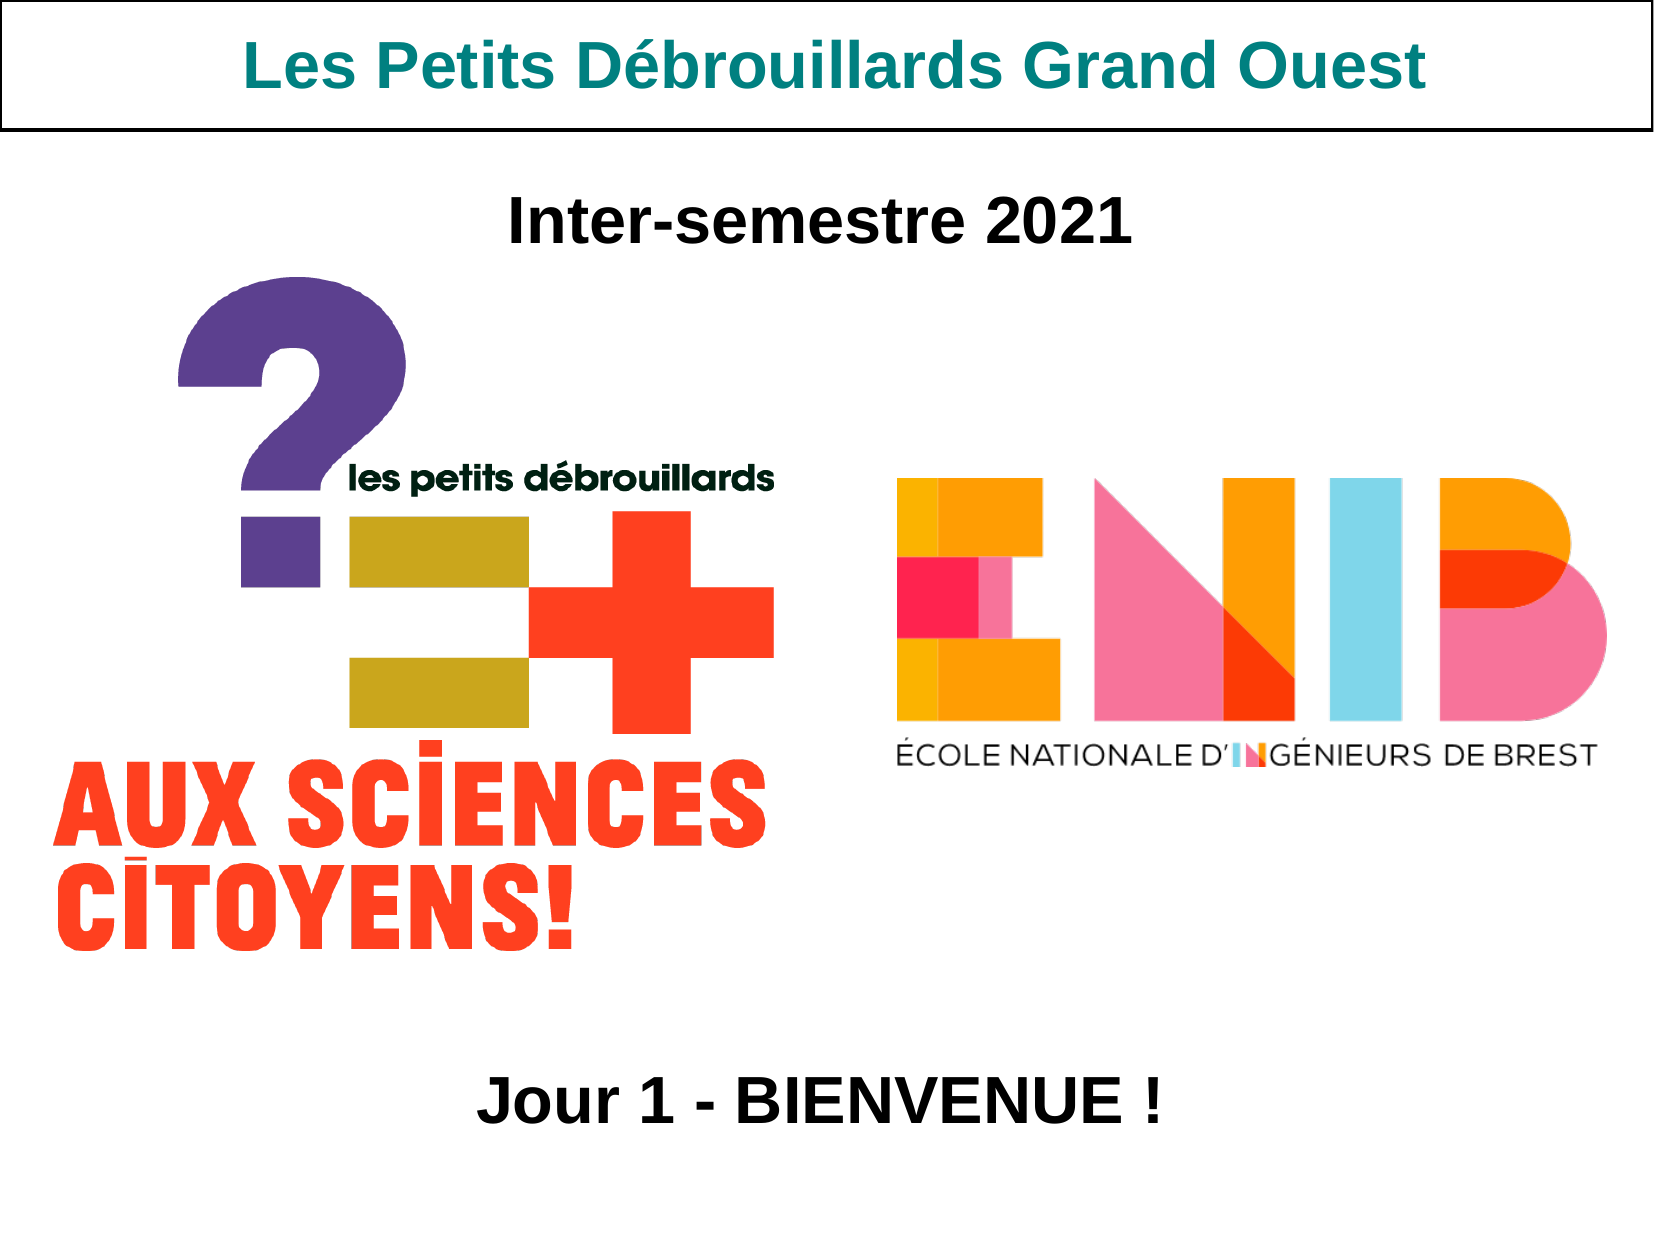

Les Petits Débrouillards Grand Ouest
Inter-semestre 2021
# Jour 1 - BIENVENUE !